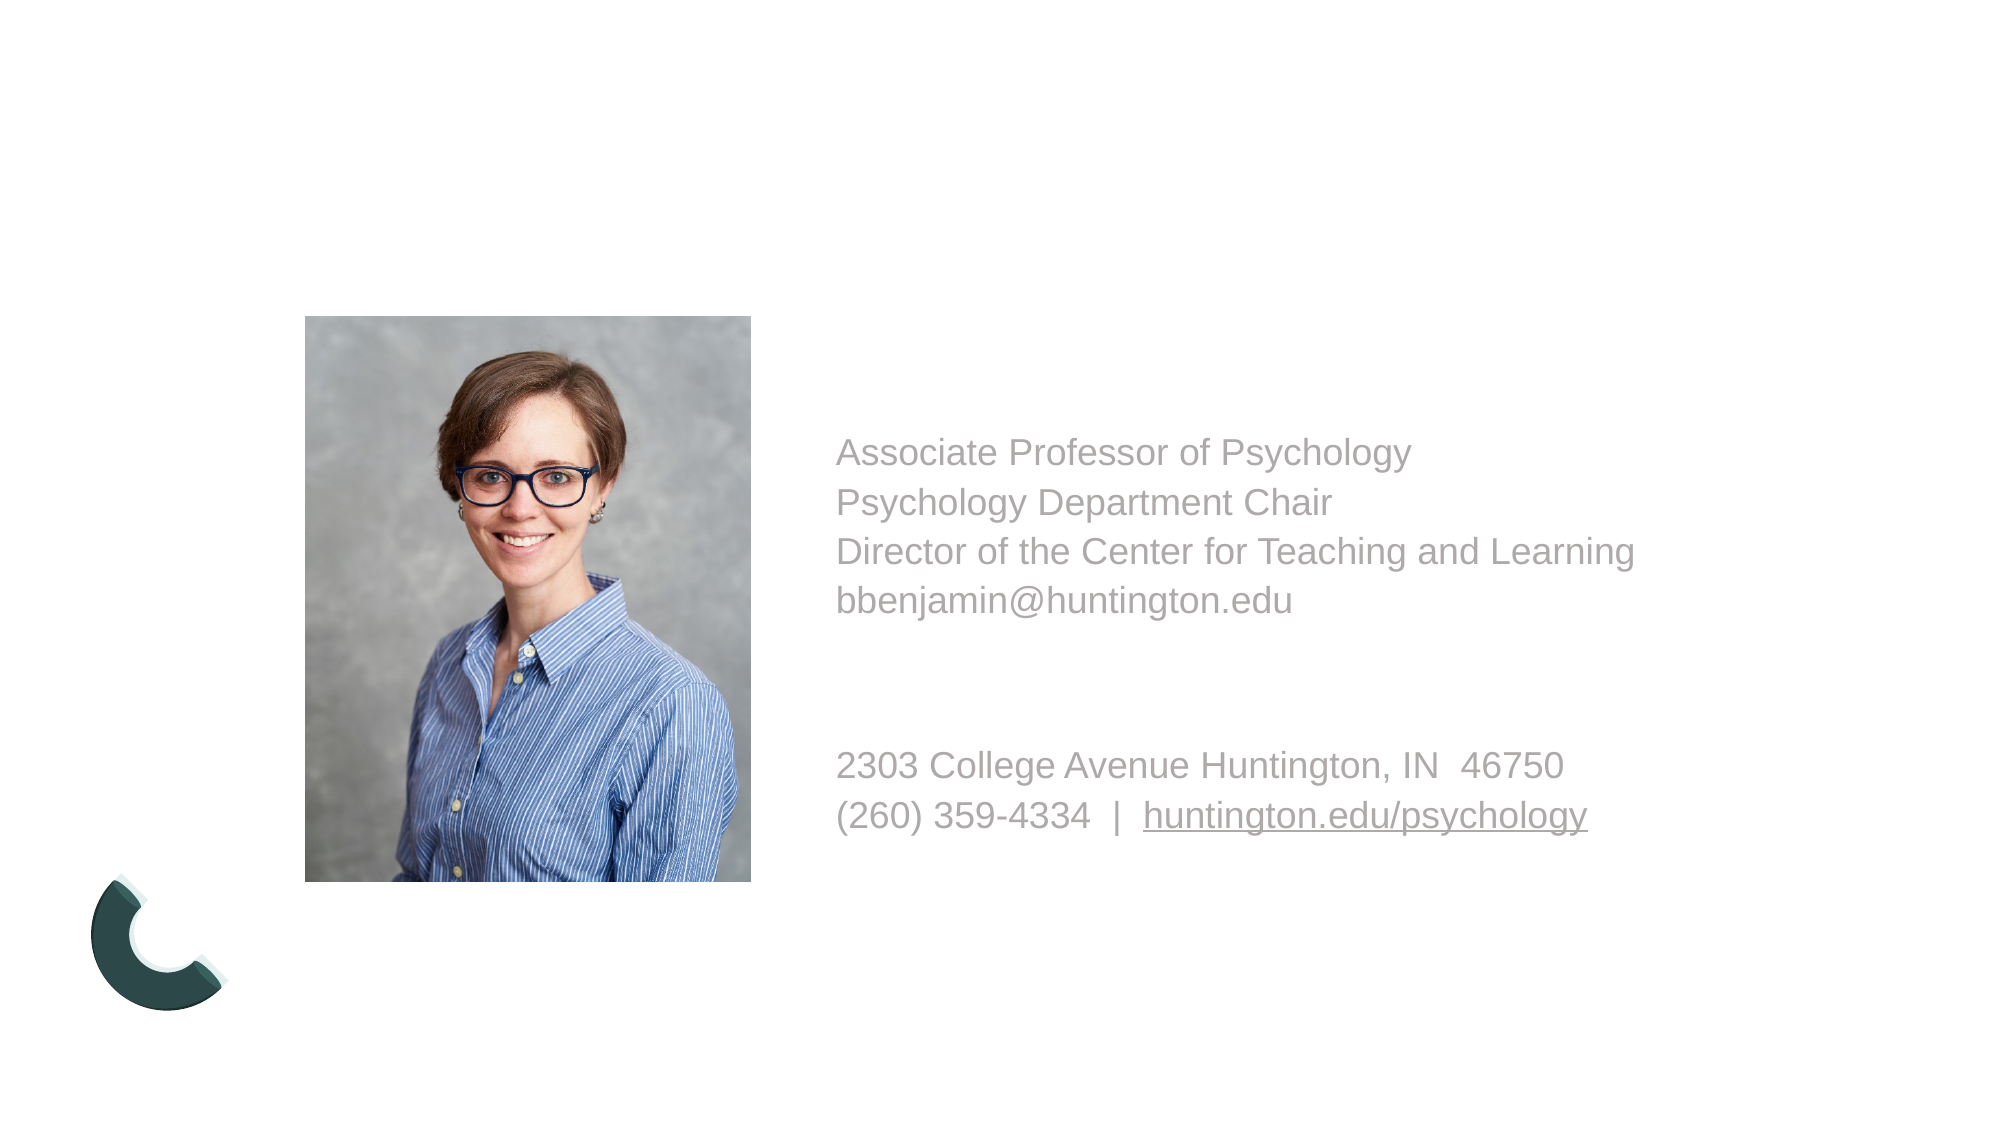

# Thank you!
Becky Benjamin, PhD
Associate Professor of Psychology
Psychology Department Chair
Director of the Center for Teaching and Learning
bbenjamin@huntington.edu
Huntington University
2303 College Avenue Huntington, IN  46750
(260) 359-4334  |  huntington.edu/psychology